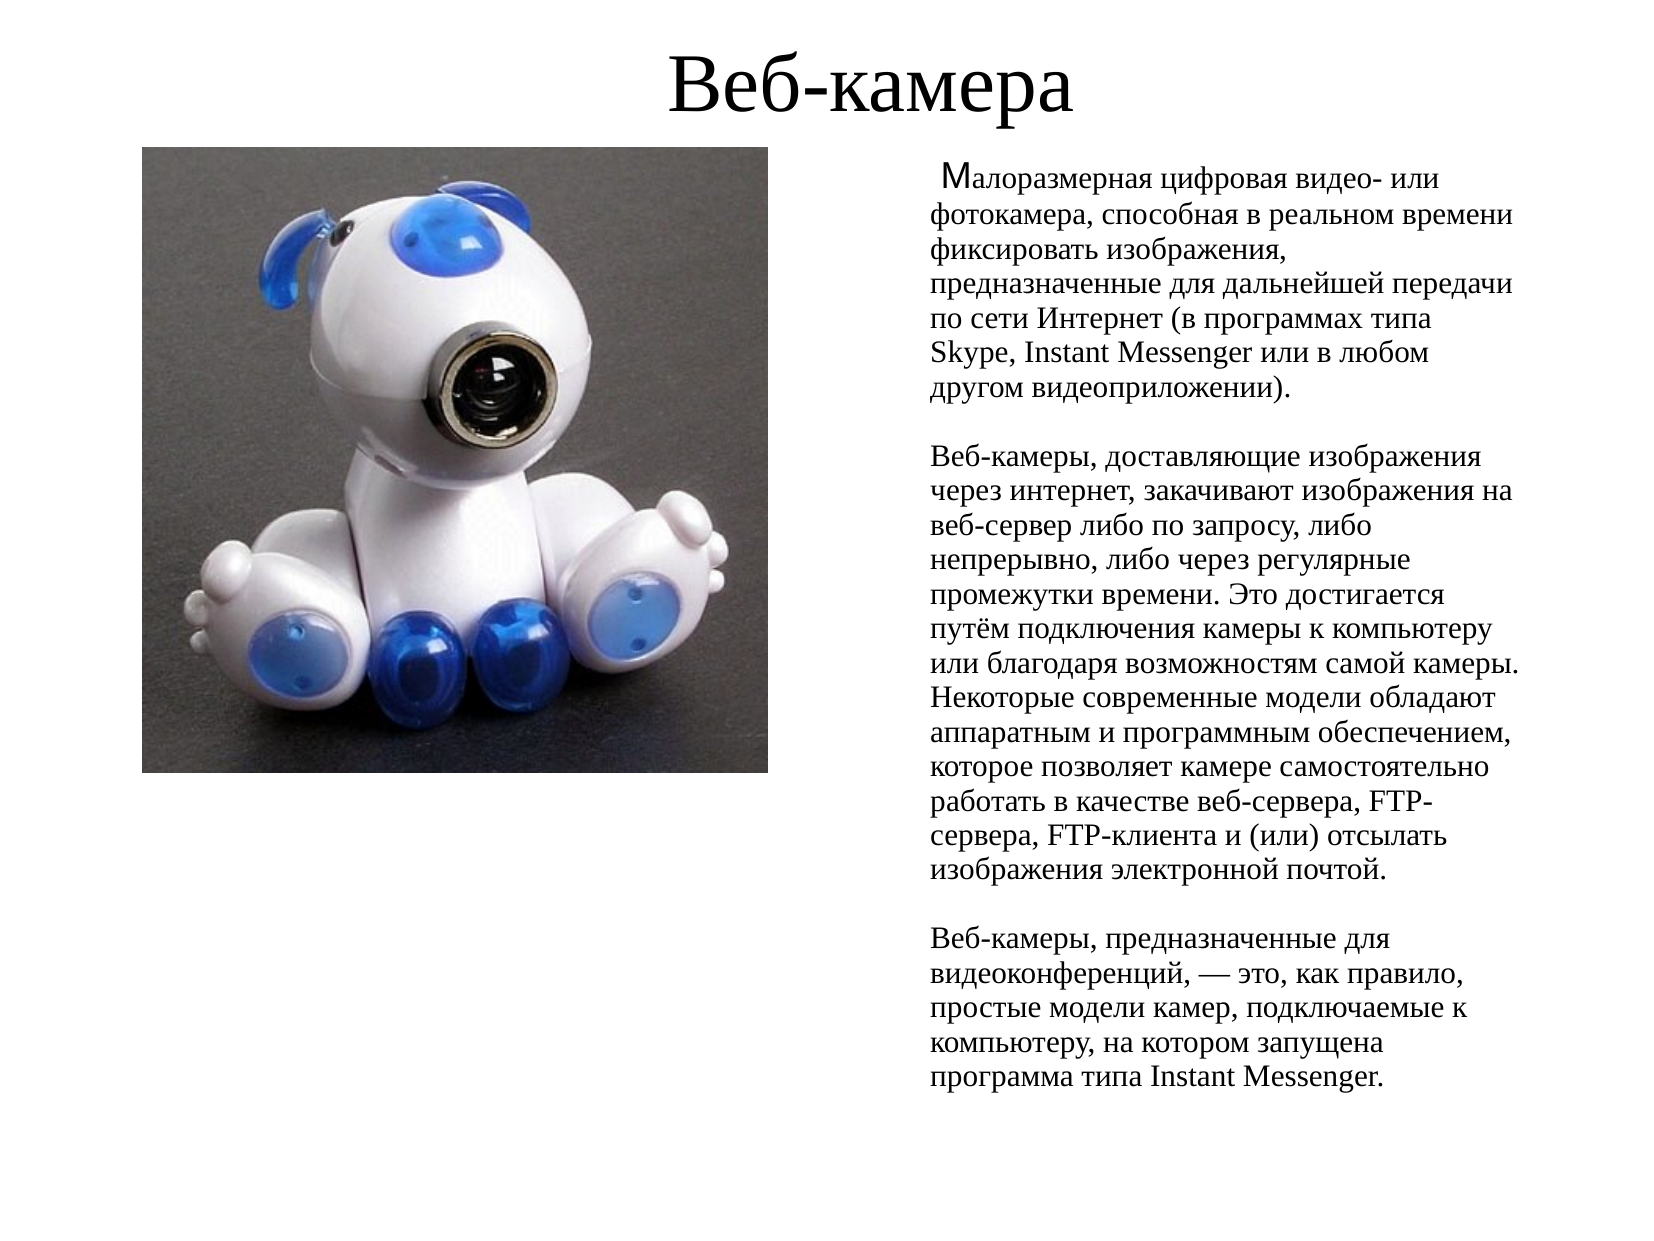

Веб-камера
 Малоразмерная цифровая видео- или фотокамера, способная в реальном времени фиксировать изображения, предназначенные для дальнейшей передачи по сети Интернет (в программах типа Skype, Instant Messenger или в любом другом видеоприложении).
Веб-камеры, доставляющие изображения через интернет, закачивают изображения на веб-сервер либо по запросу, либо непрерывно, либо через регулярные промежутки времени. Это достигается путём подключения камеры к компьютеру или благодаря возможностям самой камеры. Некоторые современные модели обладают аппаратным и программным обеспечением, которое позволяет камере самостоятельно работать в качестве веб-сервера, FTP-сервера, FTP-клиента и (или) отсылать изображения электронной почтой.
Веб-камеры, предназначенные для видеоконференций, — это, как правило, простые модели камер, подключаемые к компьютеру, на котором запущена программа типа Instant Messenger.